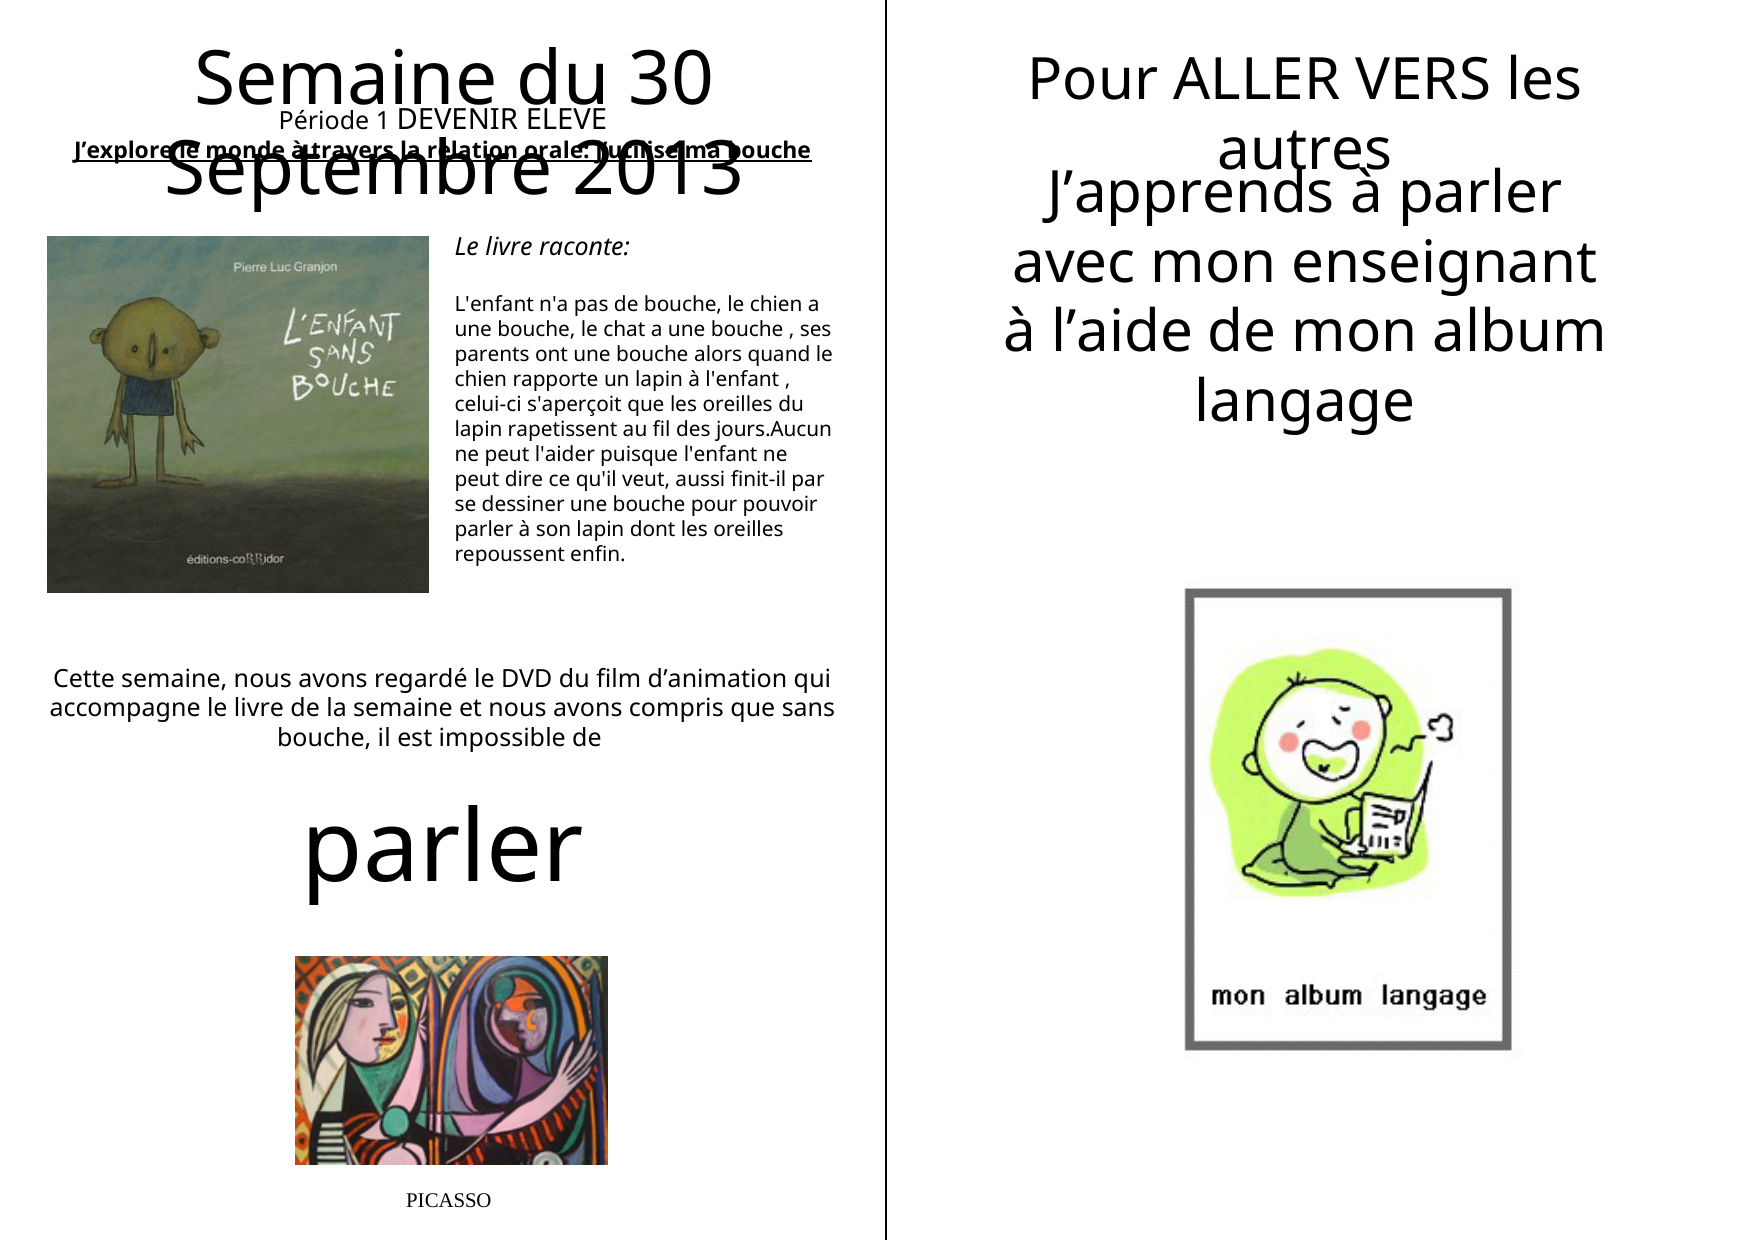

Semaine du 30 Septembre 2013
Pour ALLER VERS les autres
Période 1 DEVENIR ELEVE
J’explore le monde à travers la relation orale: j’utilise ma bouche
J’apprends à parler
avec mon enseignant
à l’aide de mon album
langage
Le livre raconte:
L'enfant n'a pas de bouche, le chien a une bouche, le chat a une bouche , ses parents ont une bouche alors quand le chien rapporte un lapin à l'enfant , celui-ci s'aperçoit que les oreilles du lapin rapetissent au fil des jours.Aucun ne peut l'aider puisque l'enfant ne peut dire ce qu'il veut, aussi finit-il par se dessiner une bouche pour pouvoir parler à son lapin dont les oreilles repoussent enfin.
Cette semaine, nous avons regardé le DVD du film d’animation qui accompagne le livre de la semaine et nous avons compris que sans bouche, il est impossible de
parler
PICASSO